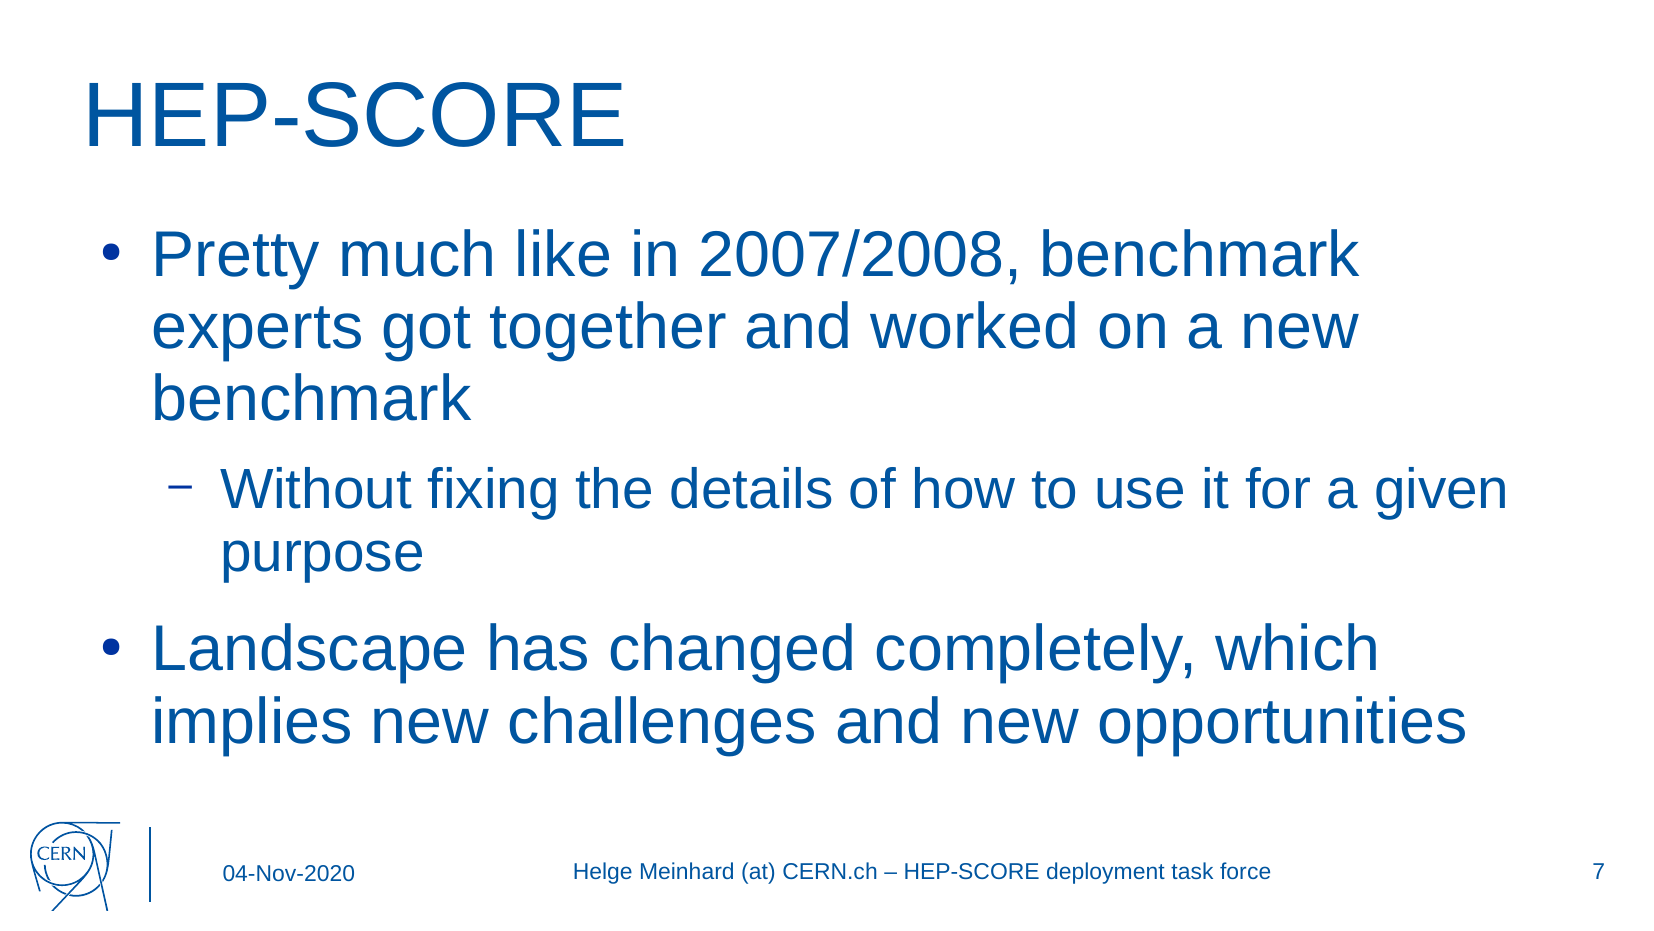

# HEP-SCORE
Pretty much like in 2007/2008, benchmark experts got together and worked on a new benchmark
Without fixing the details of how to use it for a given purpose
Landscape has changed completely, which implies new challenges and new opportunities
Helge Meinhard (at) CERN.ch – HEP-SCORE deployment task force
7
04-Nov-2020